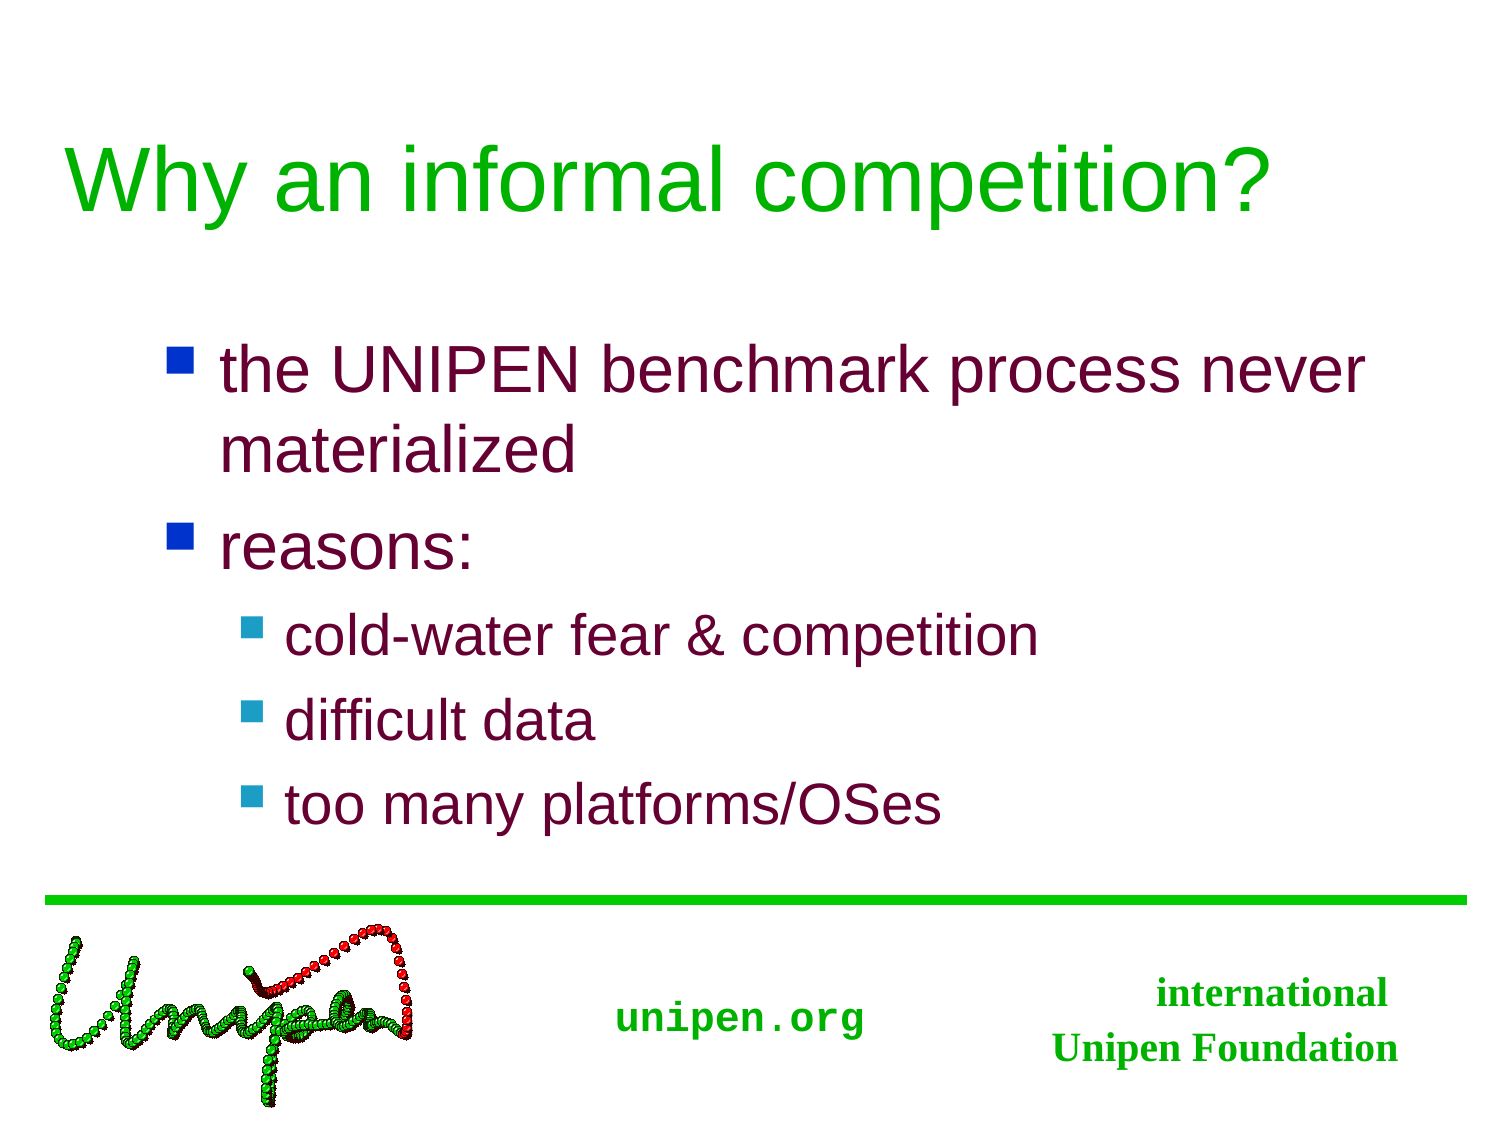

# Why an informal competition?
the UNIPEN benchmark process never materialized
reasons:
cold-water fear & competition
difficult data
too many platforms/OSes